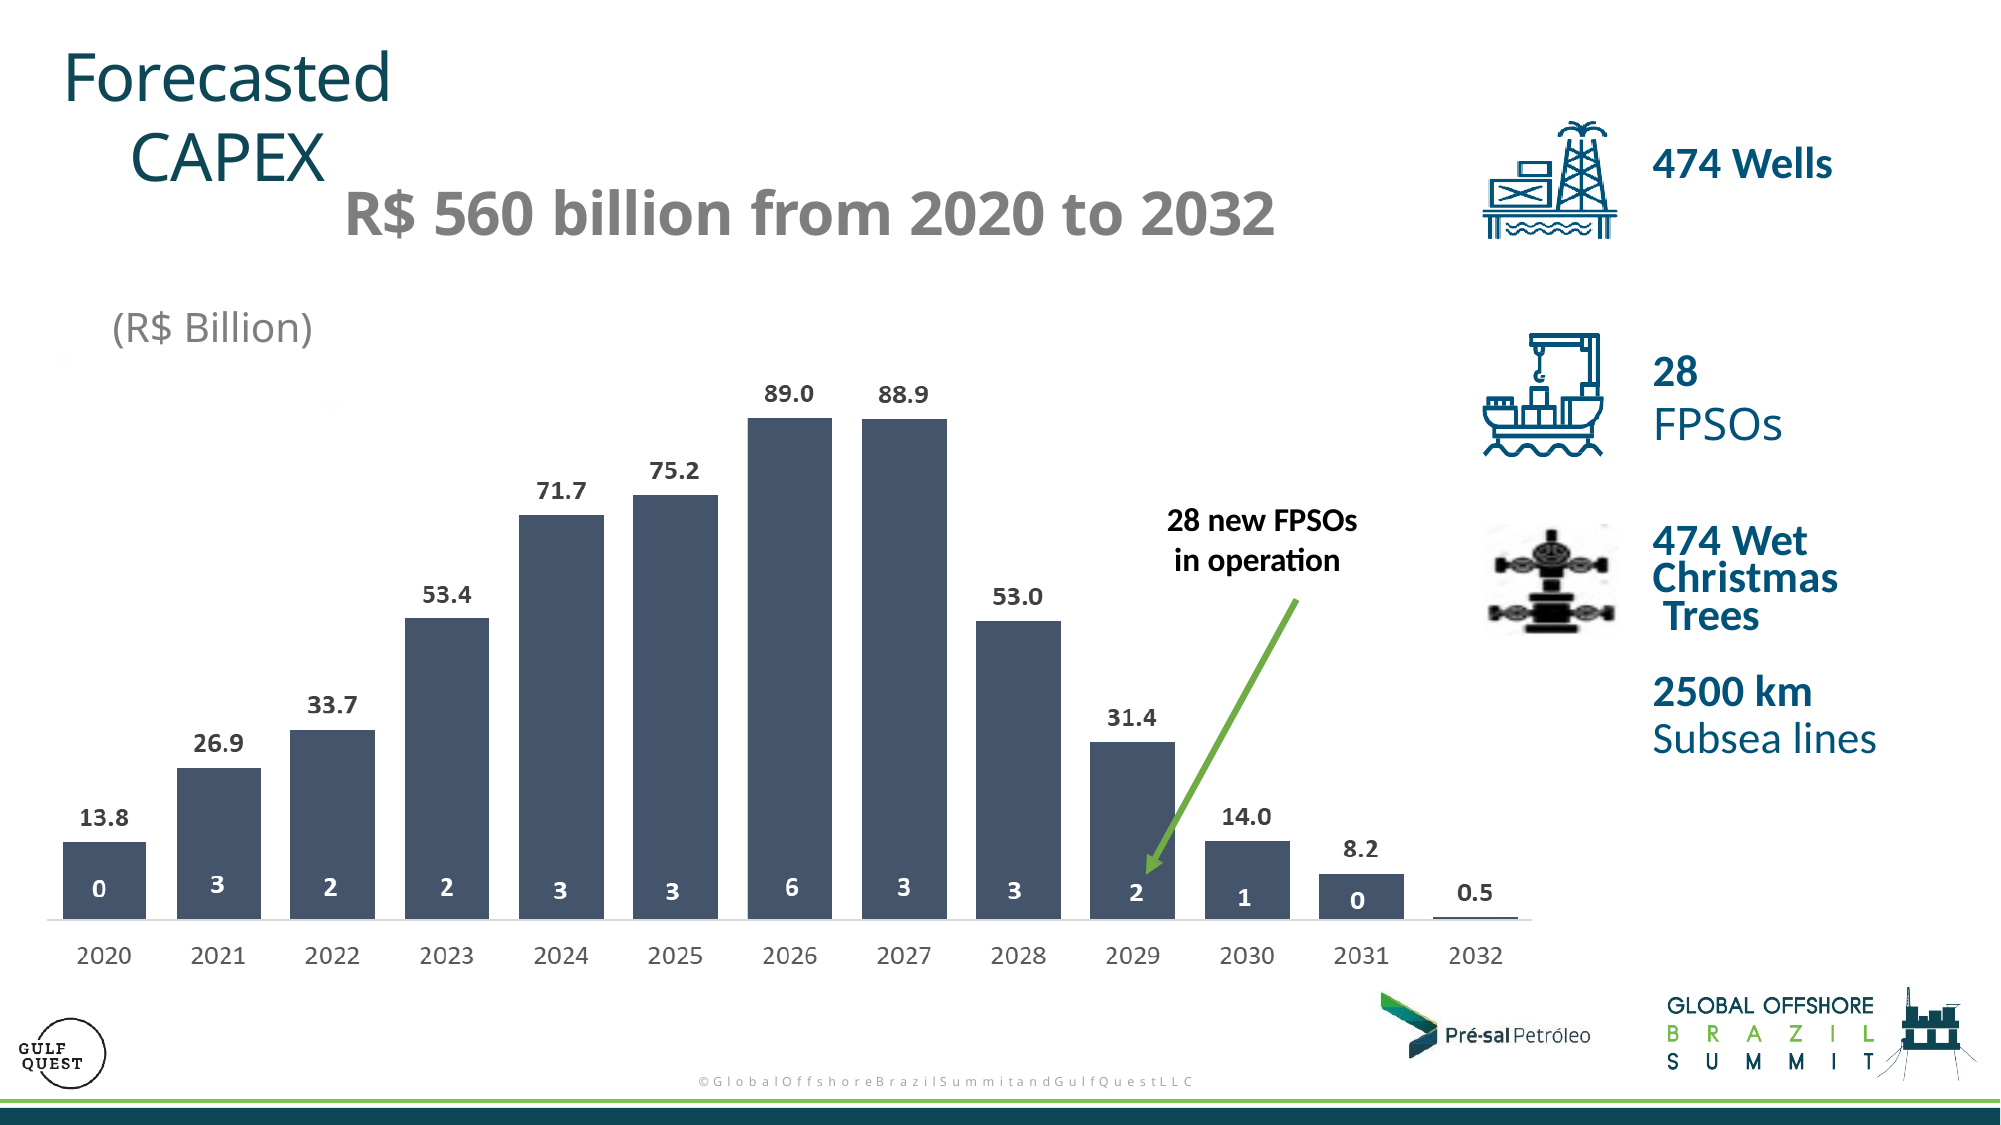

# Forecasted CAPEX
474 Wells
R$ 560 billion from 2020 to 2032
(R$ Billion)
28 FPSOs
28 new FPSOs in operation
474 Wet Christmas Trees
2500 km
Subsea lines
Offshore Oil & Gas Brazil Summit 2019
© G l o b a l O f f s h o r e B r a z i l S u m m i t a n d G u l f Q u e s t L L C